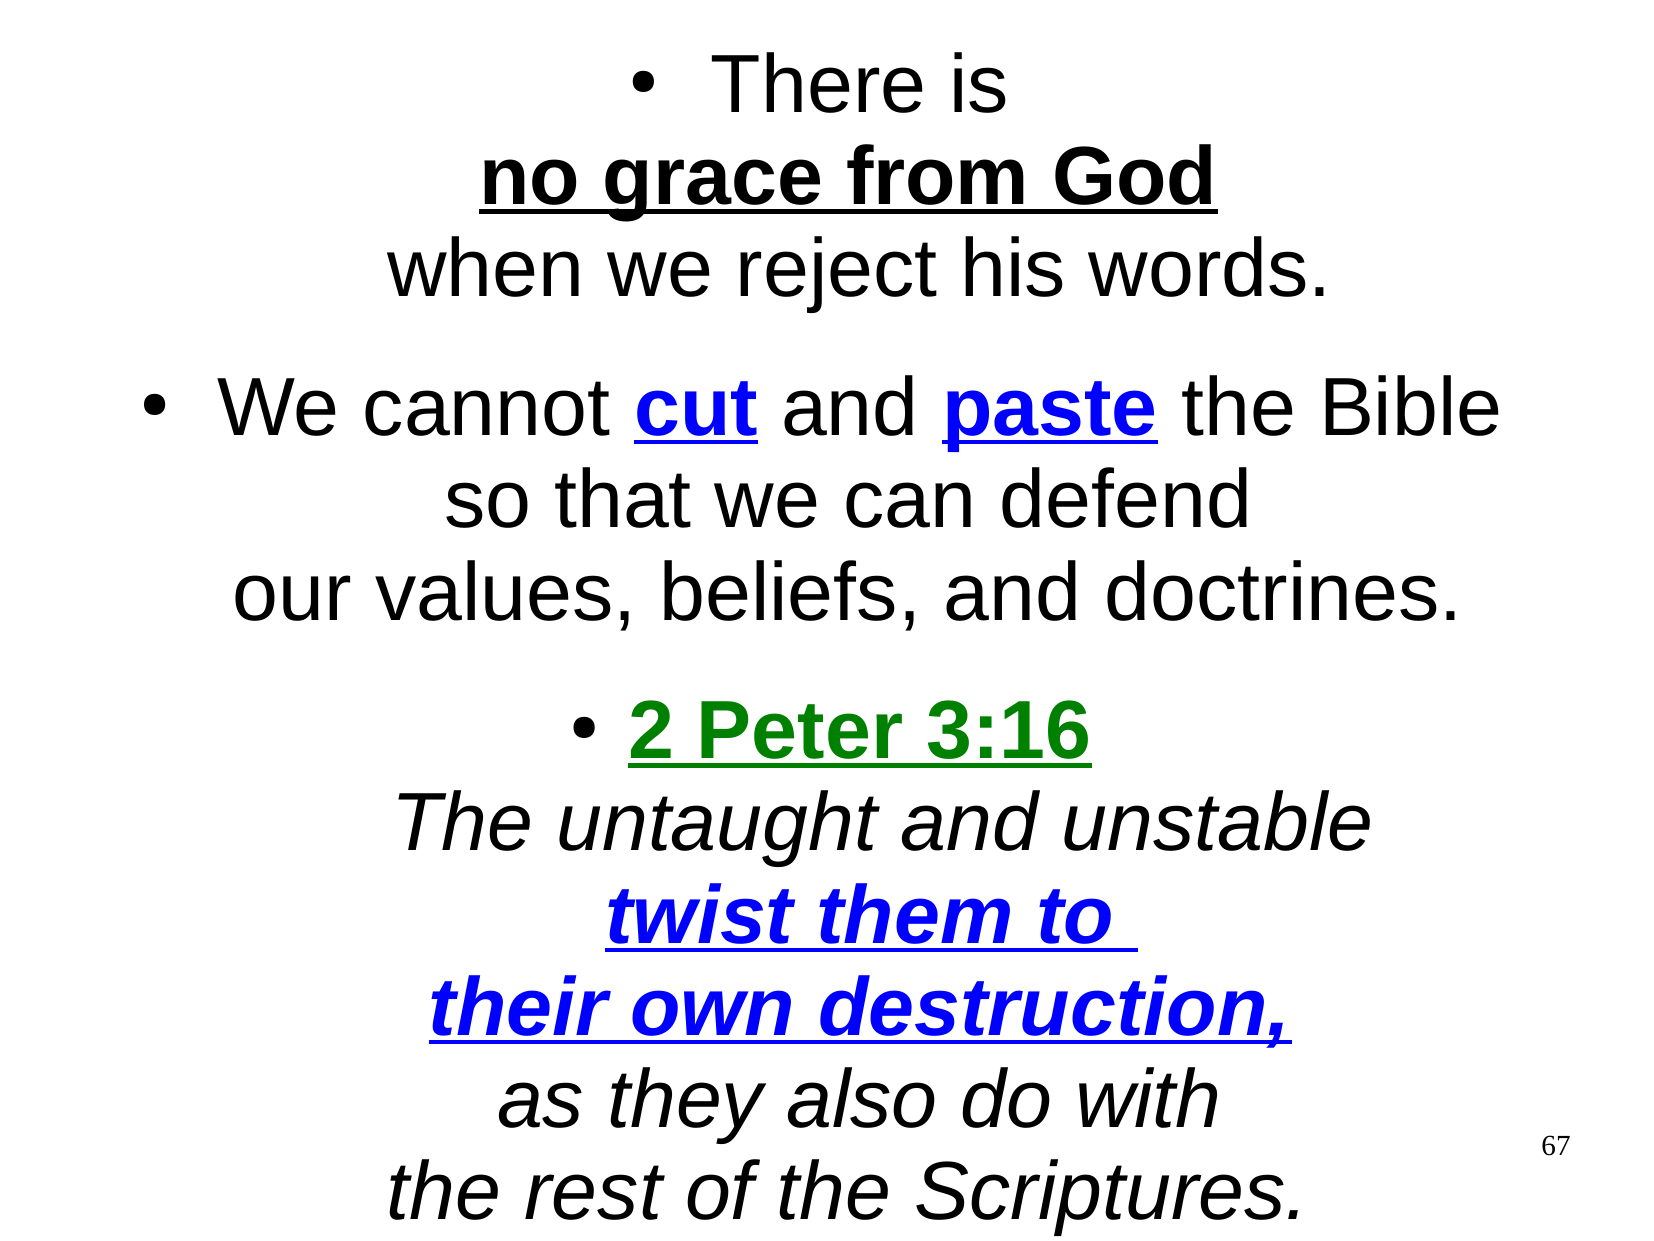

# There is no grace from God when we reject his words.
 We cannot cut and paste the Bible
so that we can defend
our values, beliefs, and doctrines.
2 Peter 3:16
 The untaught and unstable
 twist them to
their own destruction,
 as they also do with
the rest of the Scriptures.
67